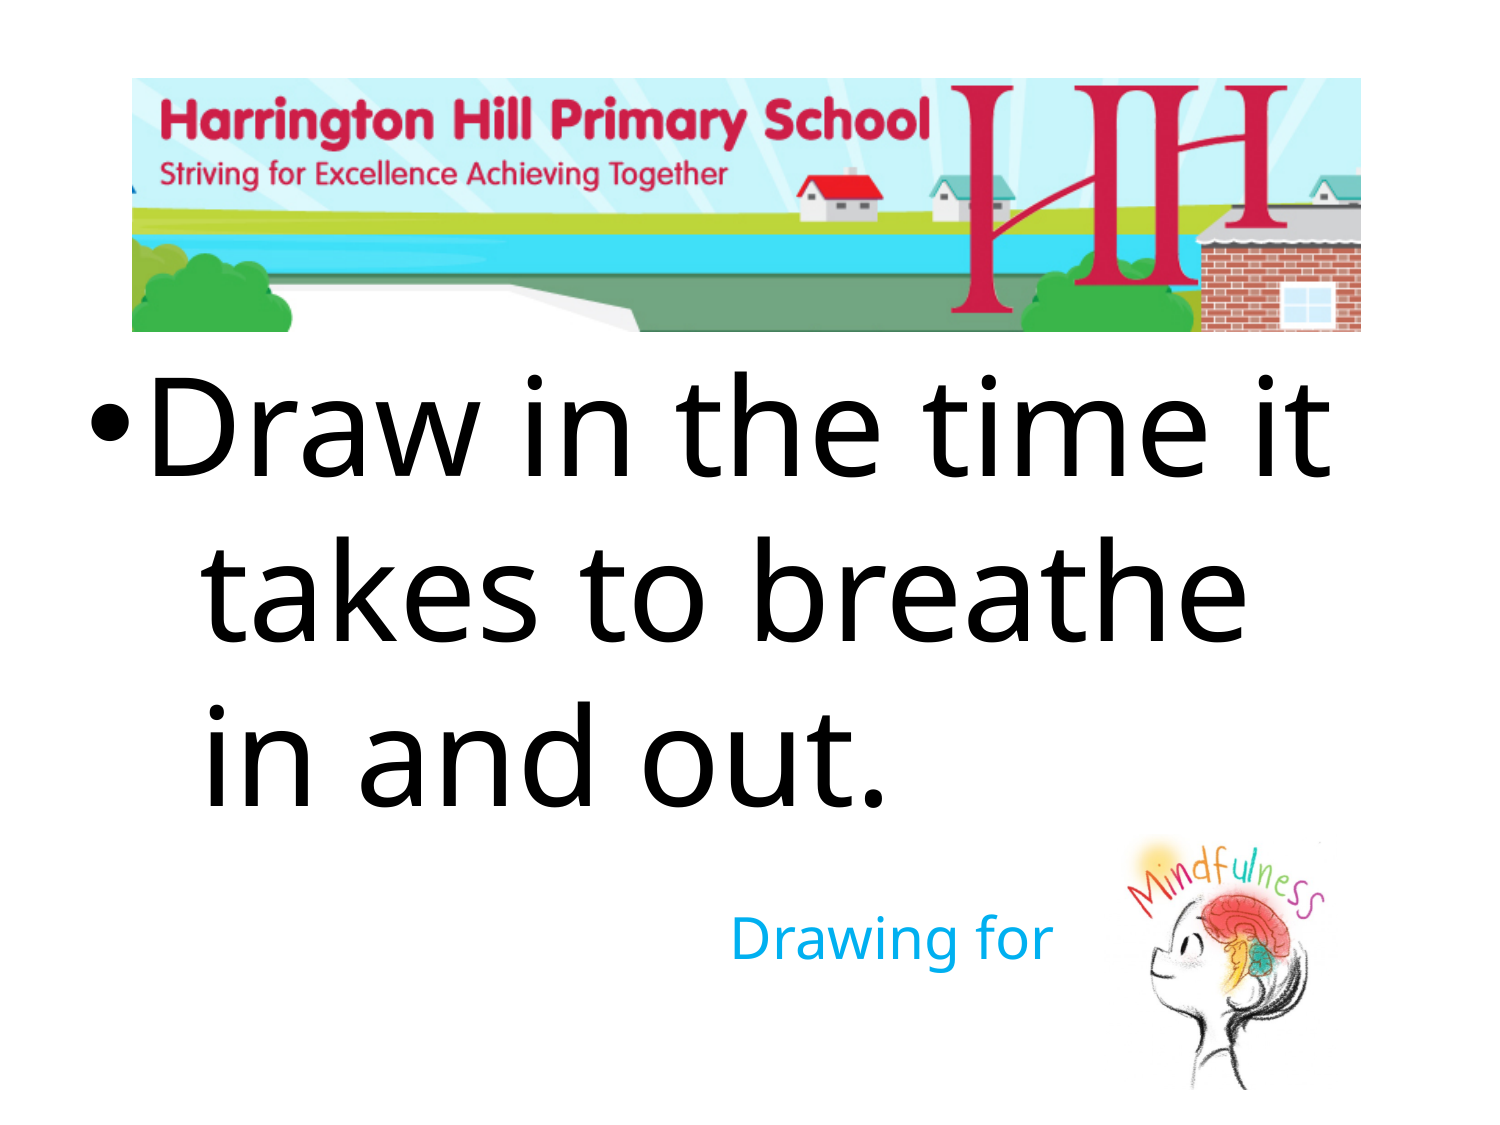

# Draw in the time it takes to breathe in and out.
Drawing for